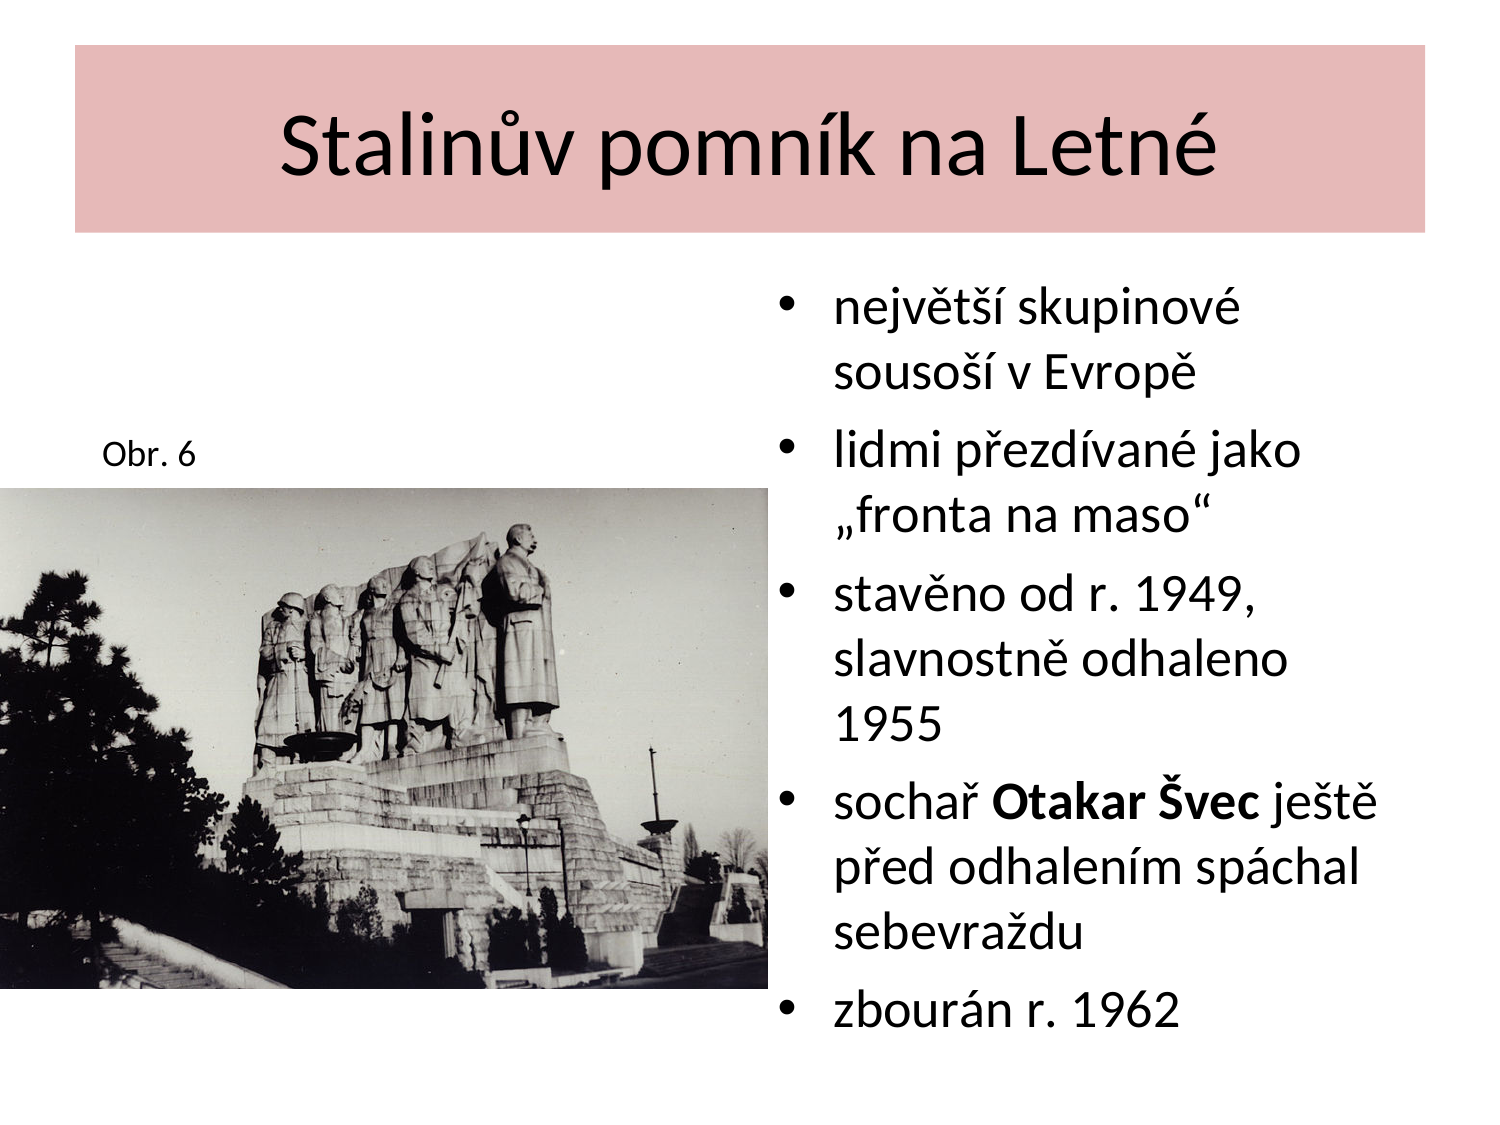

# Stalinův pomník na Letné
největší skupinové sousoší v Evropě
lidmi přezdívané jako „fronta na maso“
stavěno od r. 1949, slavnostně odhaleno 1955
sochař Otakar Švec ještě před odhalením spáchal sebevraždu
zbourán r. 1962
Obr. 6